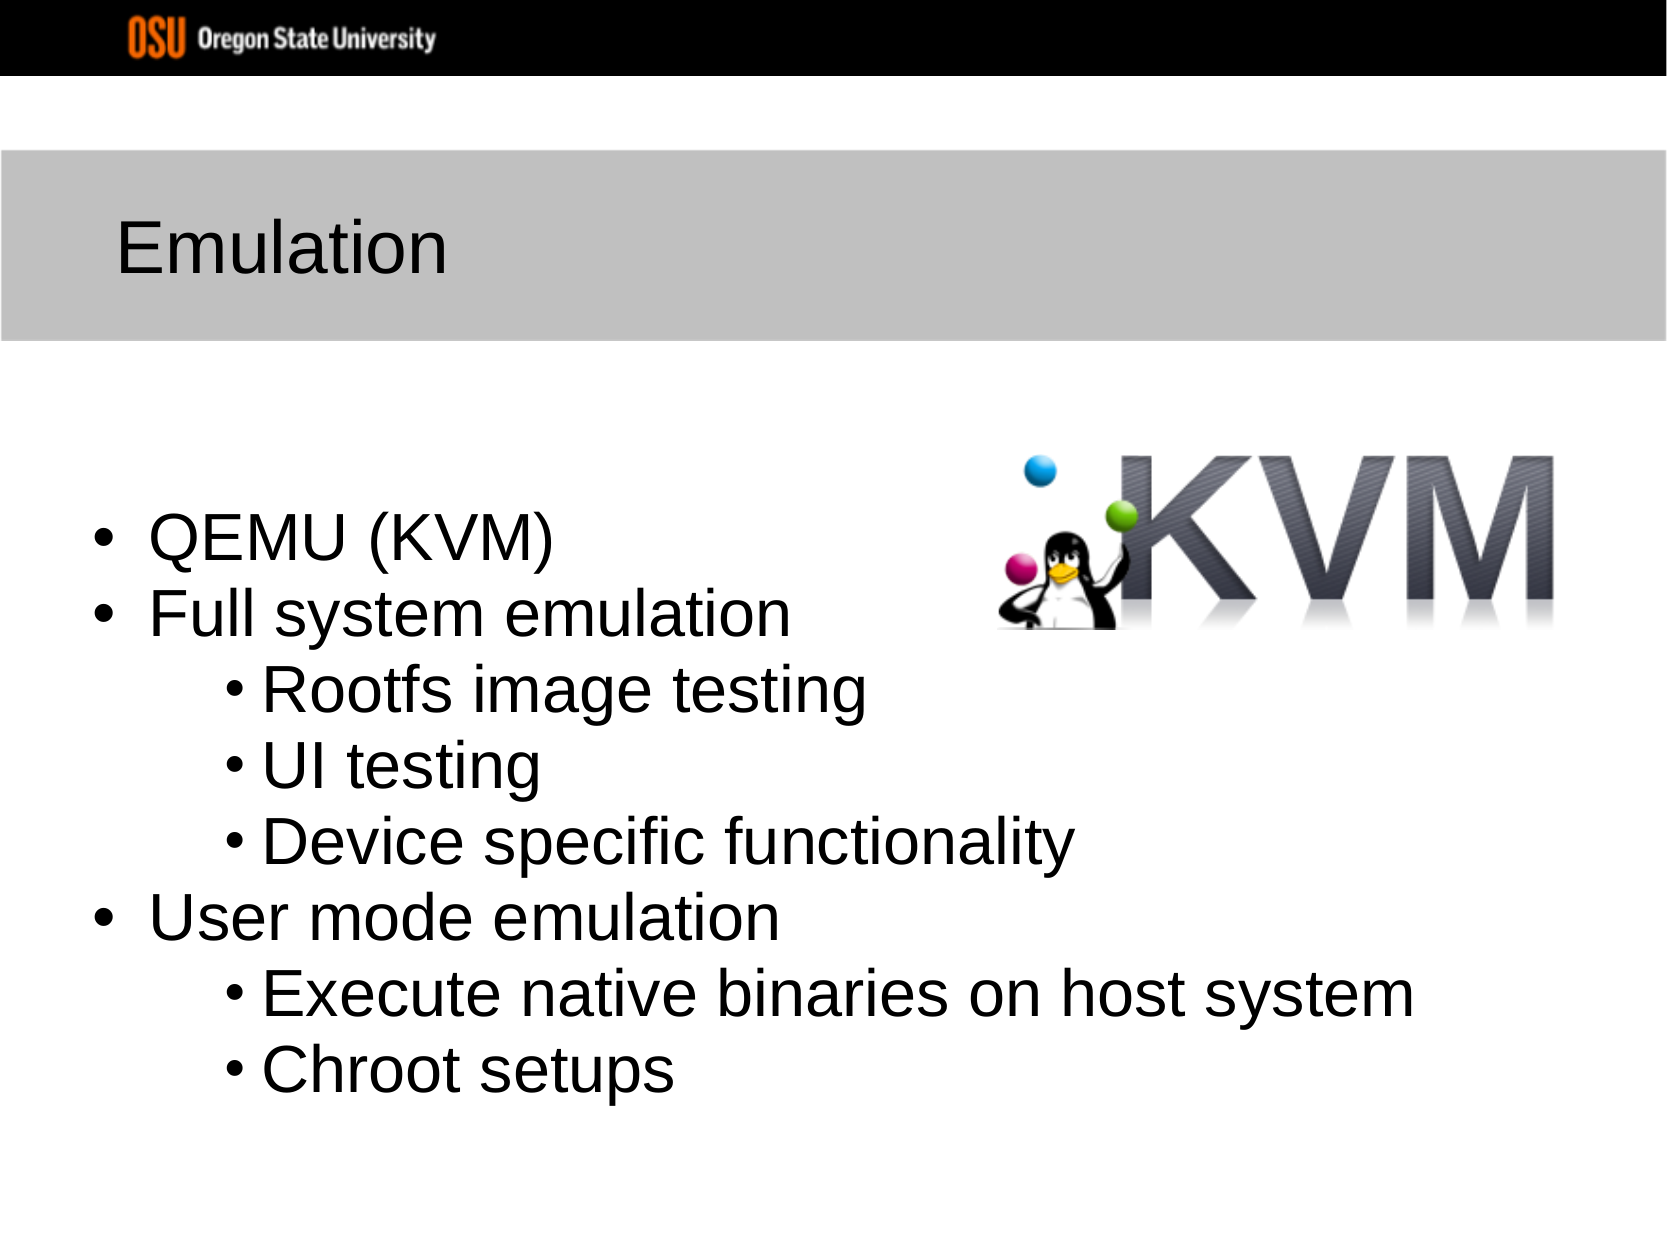

# Emulation
QEMU (KVM)
Full system emulation
Rootfs image testing
UI testing
Device specific functionality
User mode emulation
Execute native binaries on host system
Chroot setups